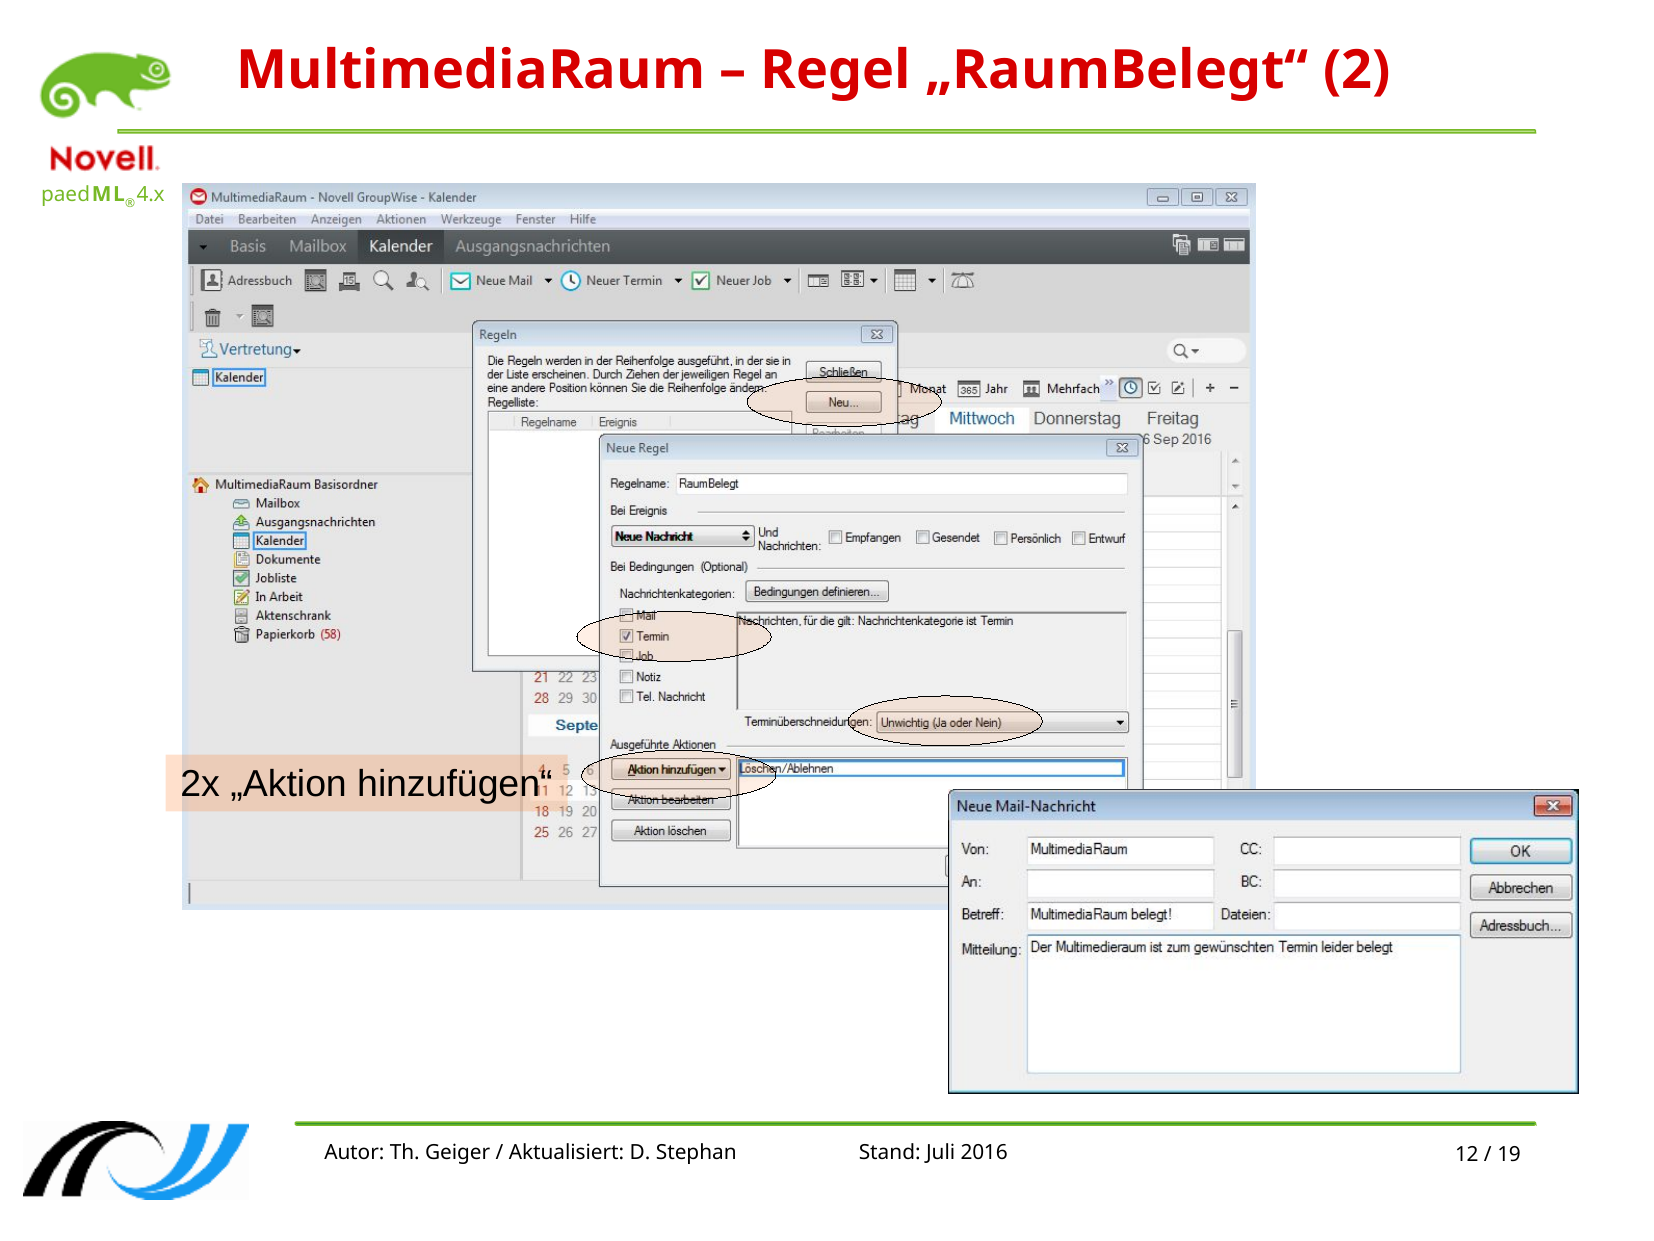

# MultimediaRaum – Regel „RaumBelegt“ (2)
2x „Aktion hinzufügen“
Autor: Th. Geiger / Aktualisiert: D. Stephan
Juli 2016
12